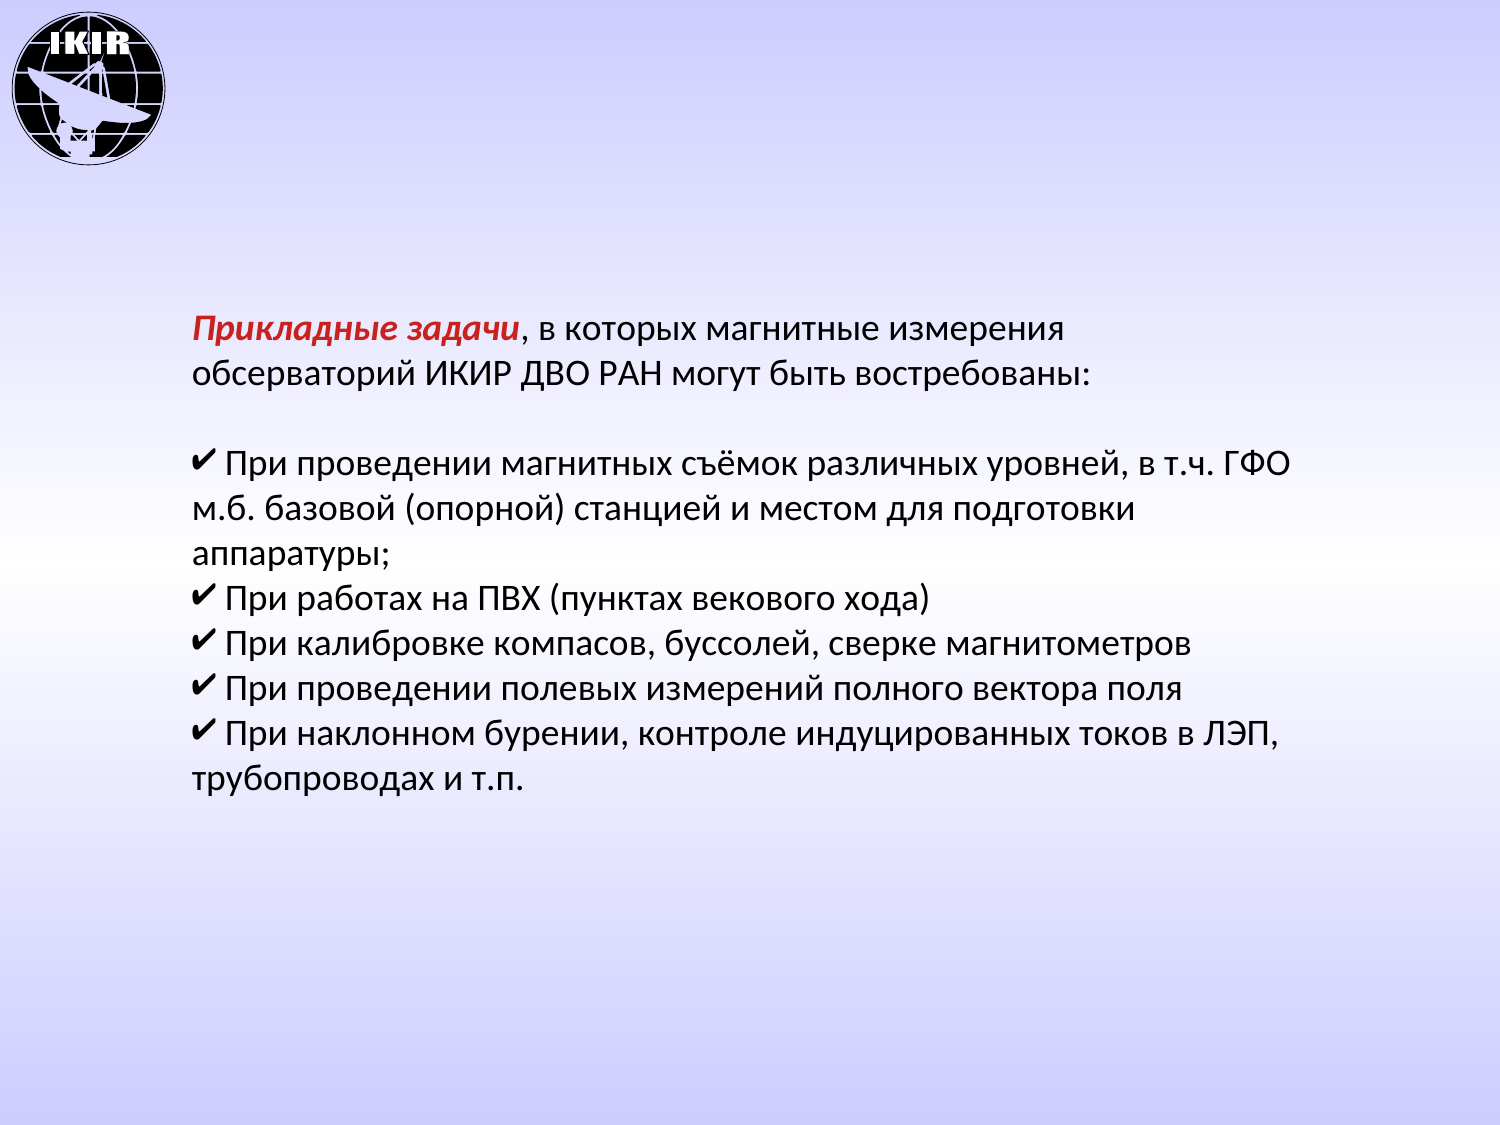

Прикладные задачи, в которых магнитные измерения обсерваторий ИКИР ДВО РАН могут быть востребованы:
 При проведении магнитных съёмок различных уровней, в т.ч. ГФО м.б. базовой (опорной) станцией и местом для подготовки аппаратуры;
 При работах на ПВХ (пунктах векового хода)
 При калибровке компасов, буссолей, сверке магнитометров
 При проведении полевых измерений полного вектора поля
 При наклонном бурении, контроле индуцированных токов в ЛЭП, трубопроводах и т.п.